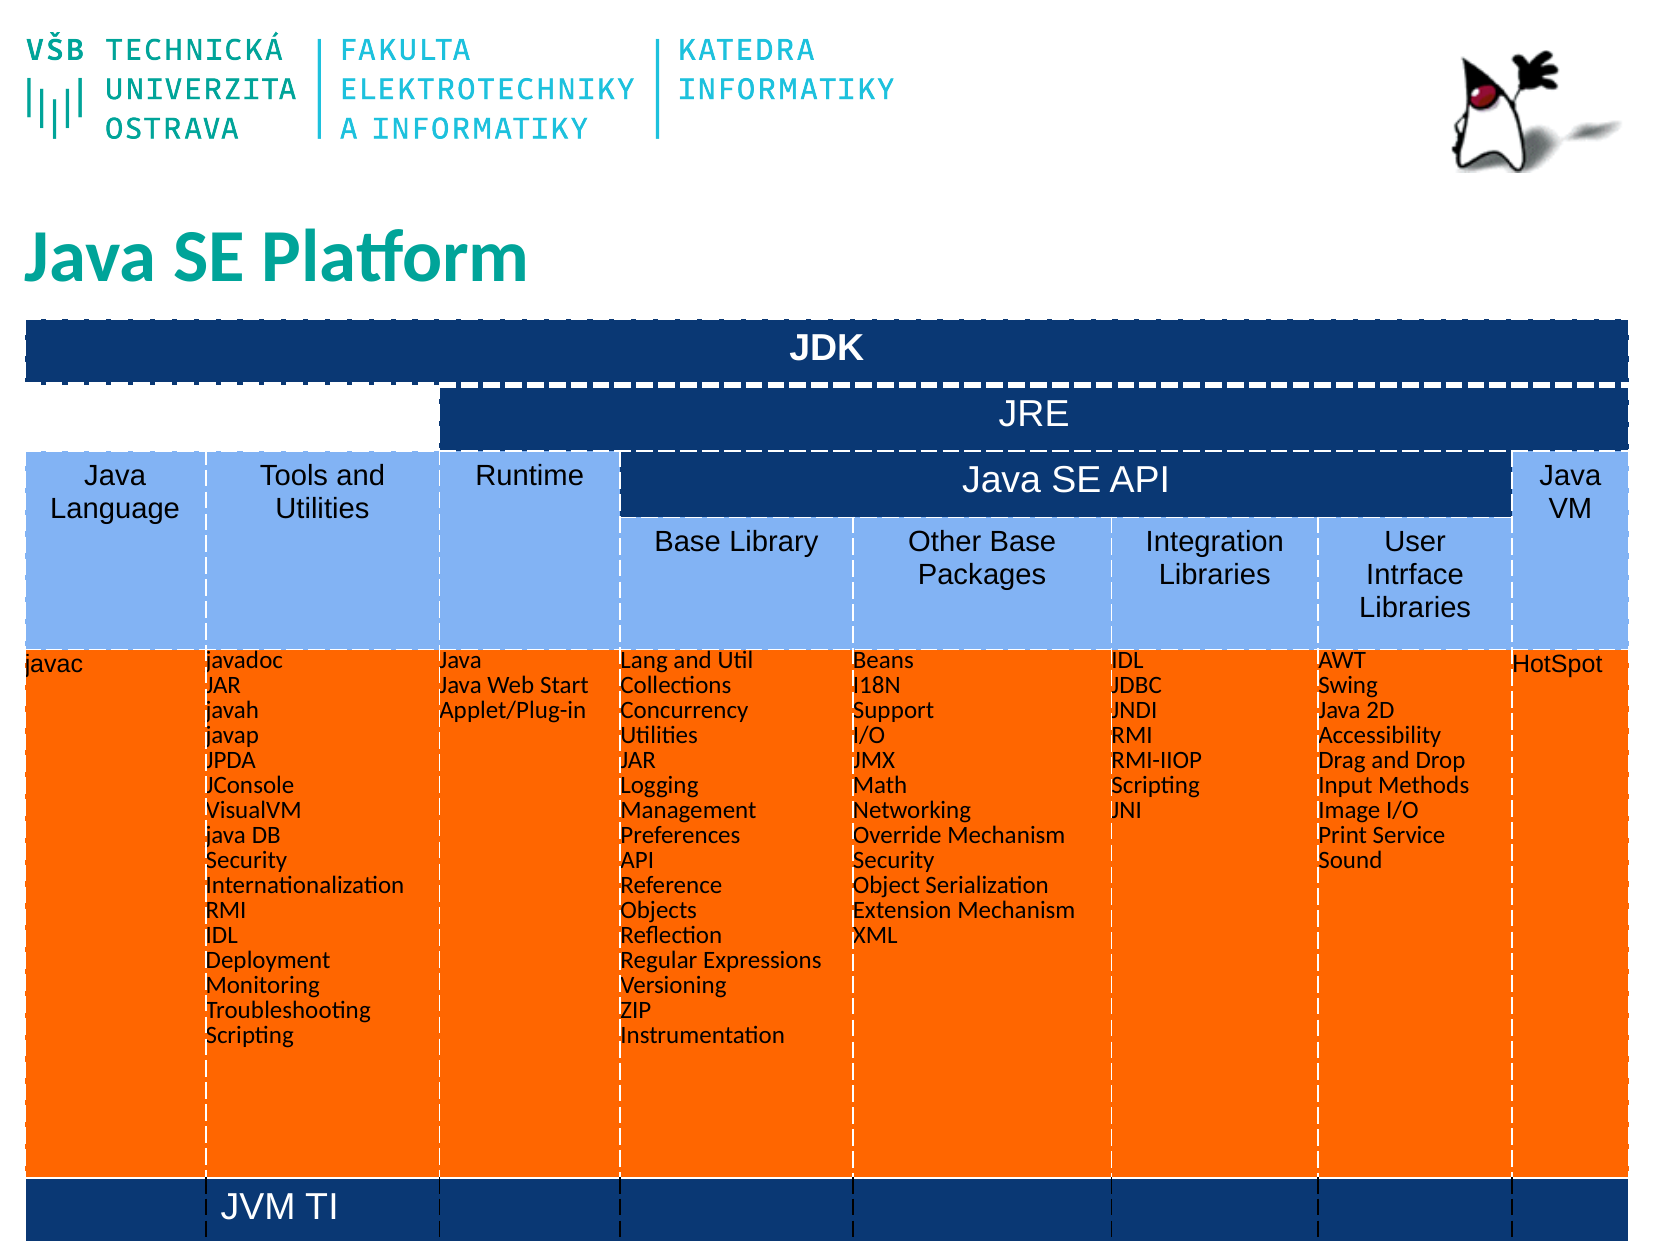

# Java SE Platform
| JDK | | | | | | | |
| --- | --- | --- | --- | --- | --- | --- | --- |
| | | JRE | | | | | |
| Java Language | Tools and Utilities | Runtime | Java SE API | | | | Java VM |
| | | | Base Library | Other Base Packages | Integration Libraries | User Intrface Libraries | |
| javac | javadoc JAR javah javap JPDA JConsole VisualVM java DB Security Internationalization RMI IDL Deployment Monitoring Troubleshooting Scripting | Java Java Web Start Applet/Plug-in | Lang and Util Collections Concurrency Utilities JAR Logging Management Preferences API Reference Objects Reflection Regular Expressions Versioning ZIP Instrumentation | Beans I18N Support I/O JMX Math Networking Override Mechanism Security Object Serialization Extension Mechanism XML | IDL JDBC JNDI RMI RMI-IIOP Scripting JNI | AWT Swing Java 2D Accessibility Drag and Drop Input Methods Image I/O Print Service Sound | HotSpot |
| | JVM TI | | | | | | |
JAT - Java Technologie
9